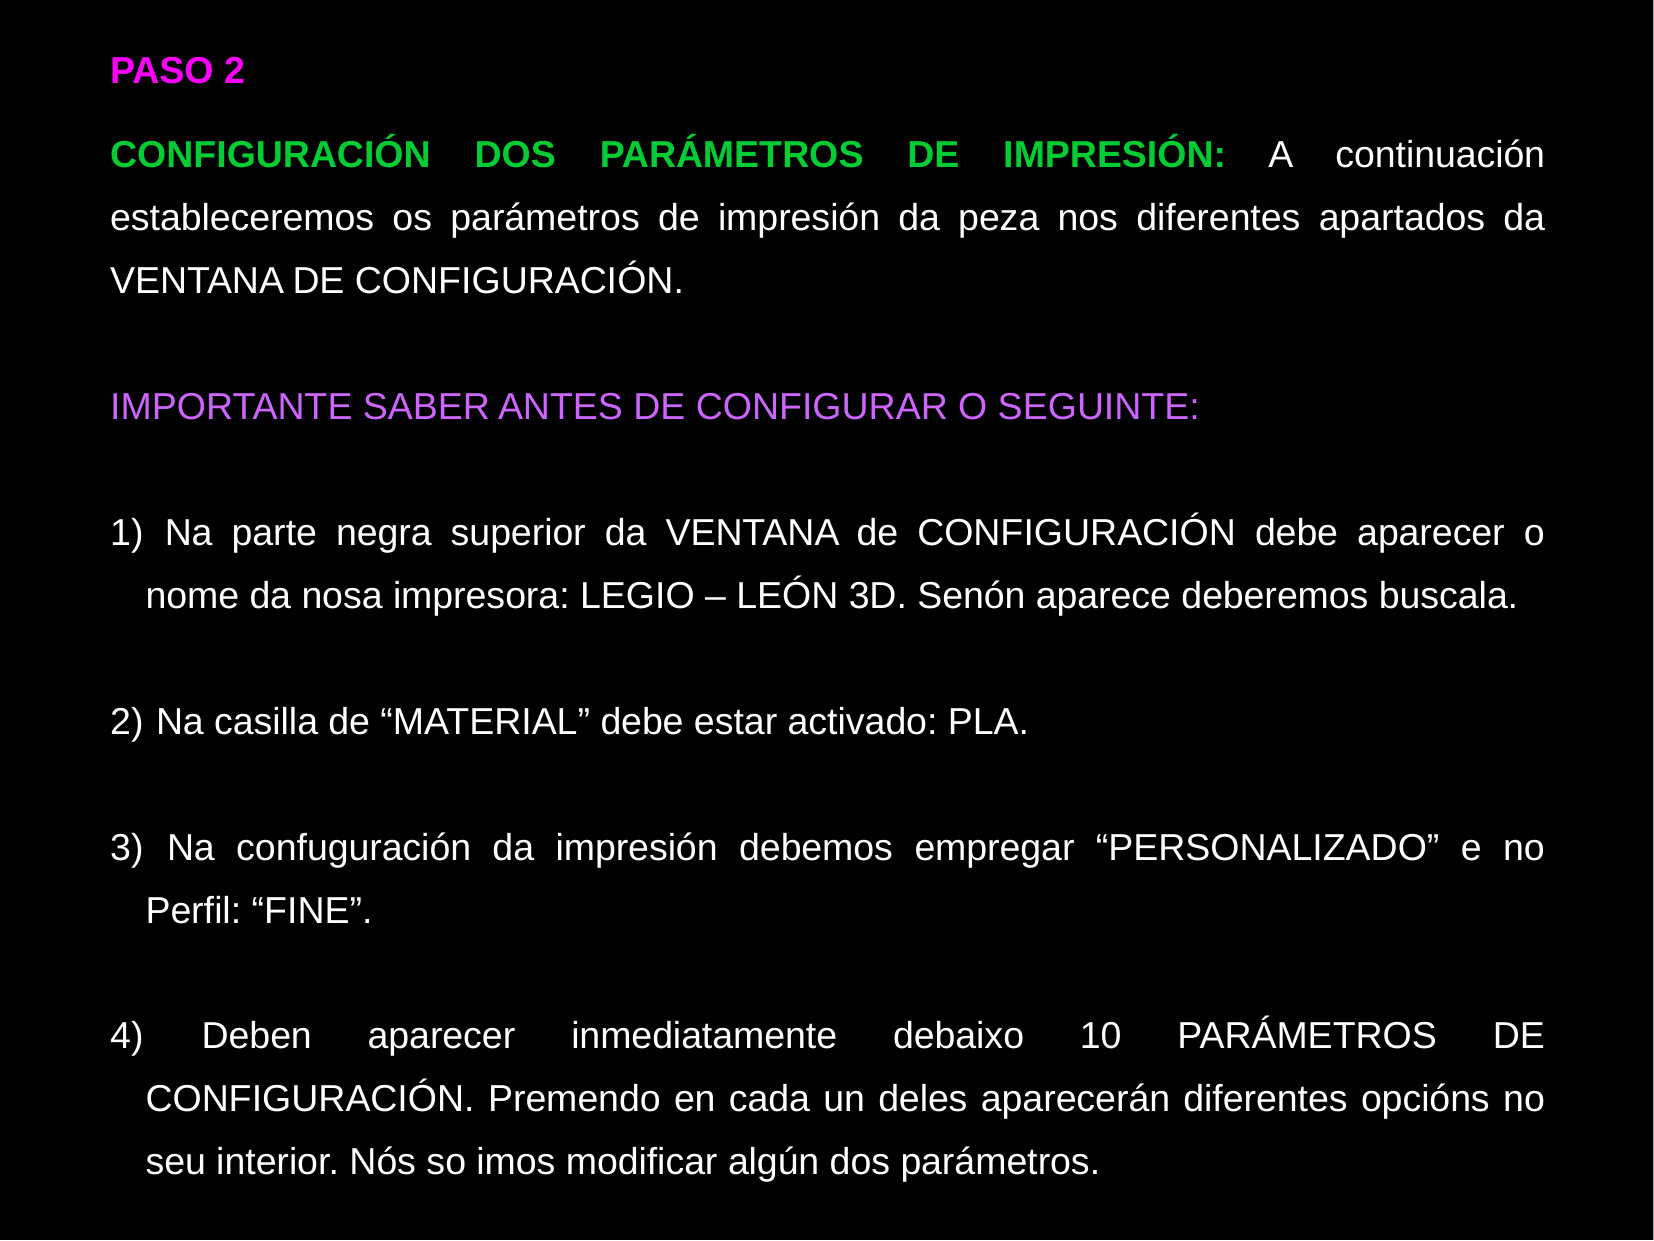

PASO 2
CONFIGURACIÓN DOS PARÁMETROS DE IMPRESIÓN: A continuación estableceremos os parámetros de impresión da peza nos diferentes apartados da VENTANA DE CONFIGURACIÓN.
IMPORTANTE SABER ANTES DE CONFIGURAR O SEGUINTE:
 Na parte negra superior da VENTANA de CONFIGURACIÓN debe aparecer o nome da nosa impresora: LEGIO – LEÓN 3D. Senón aparece deberemos buscala.
 Na casilla de “MATERIAL” debe estar activado: PLA.
 Na confuguración da impresión debemos empregar “PERSONALIZADO” e no Perfil: “FINE”.
 Deben aparecer inmediatamente debaixo 10 PARÁMETROS DE CONFIGURACIÓN. Premendo en cada un deles aparecerán diferentes opcións no seu interior. Nós so imos modificar algún dos parámetros.